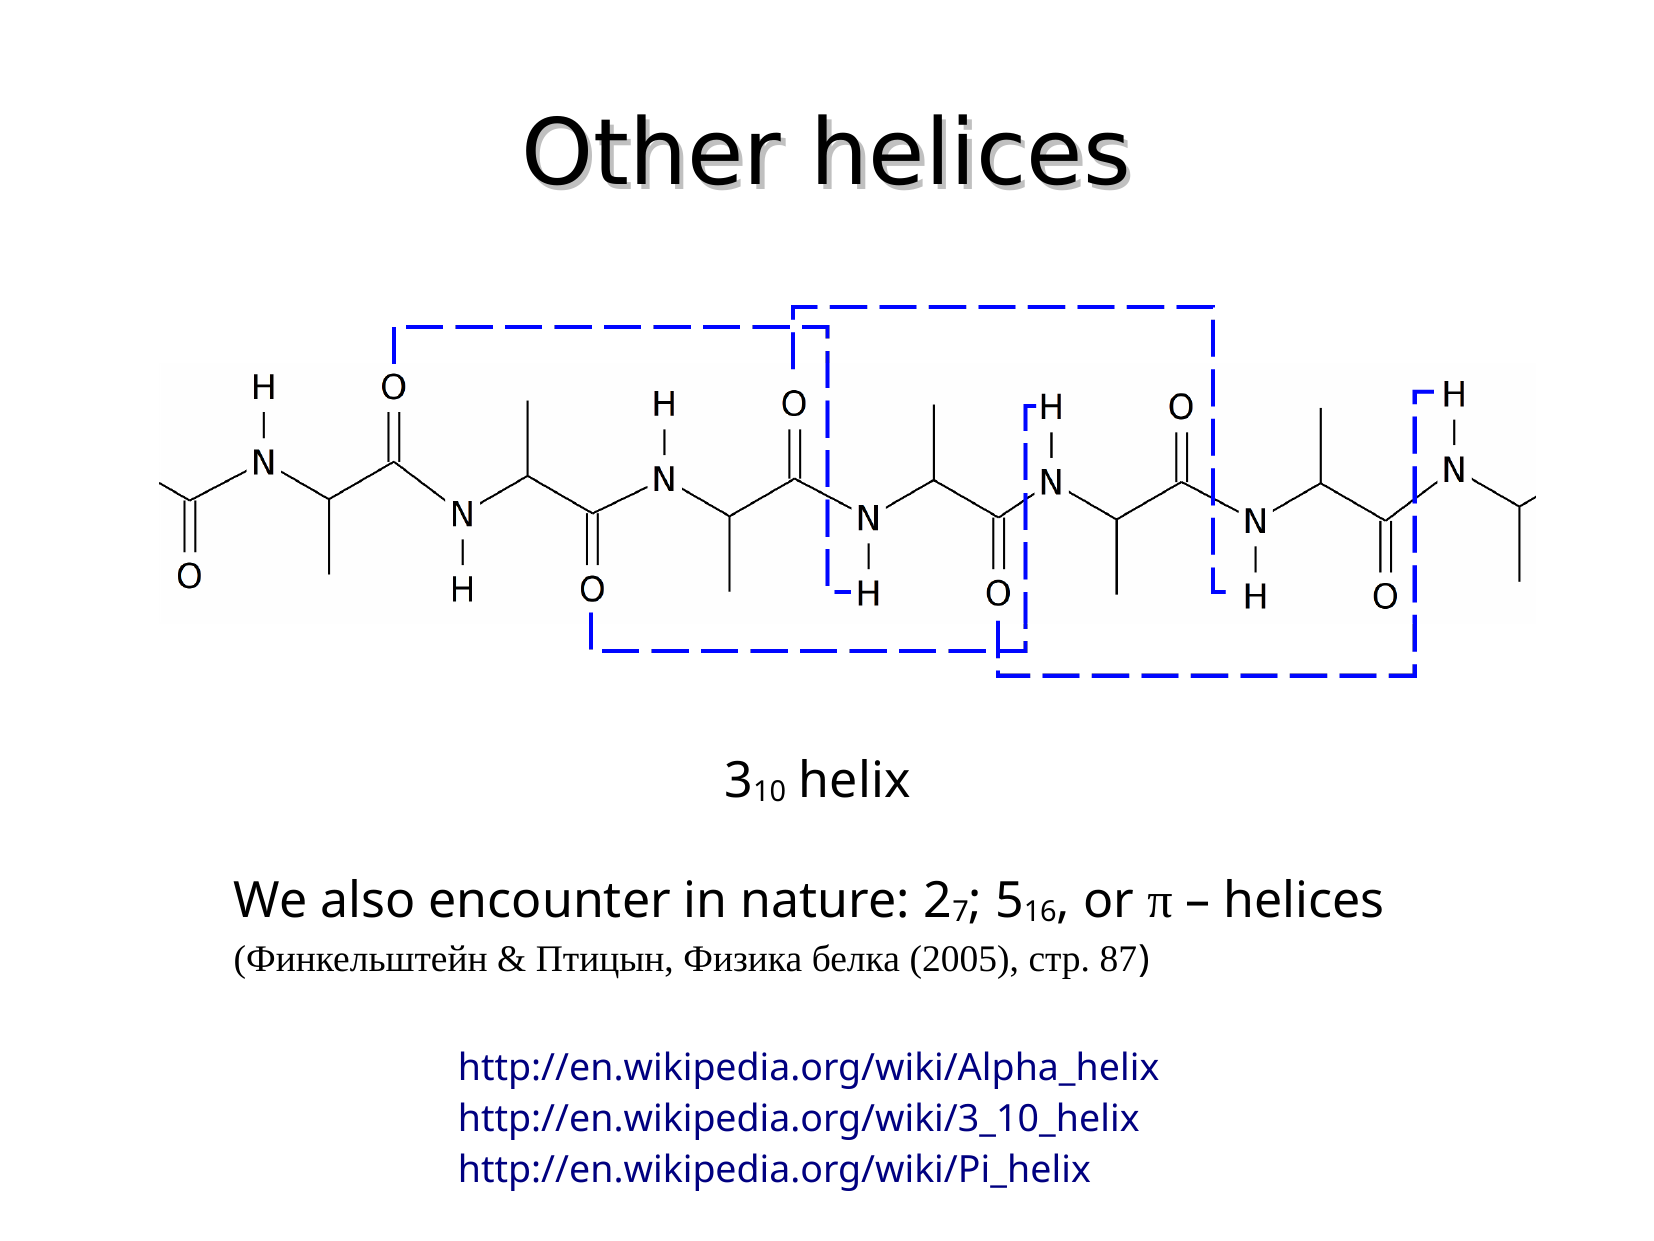

# Other helices
310 helix
We also encounter in nature: 27; 516, or π – helices
(Финкельштейн & Птицын, Физика белка (2005), стр. 87)
http://en.wikipedia.org/wiki/Alpha_helix
http://en.wikipedia.org/wiki/3_10_helix
http://en.wikipedia.org/wiki/Pi_helix